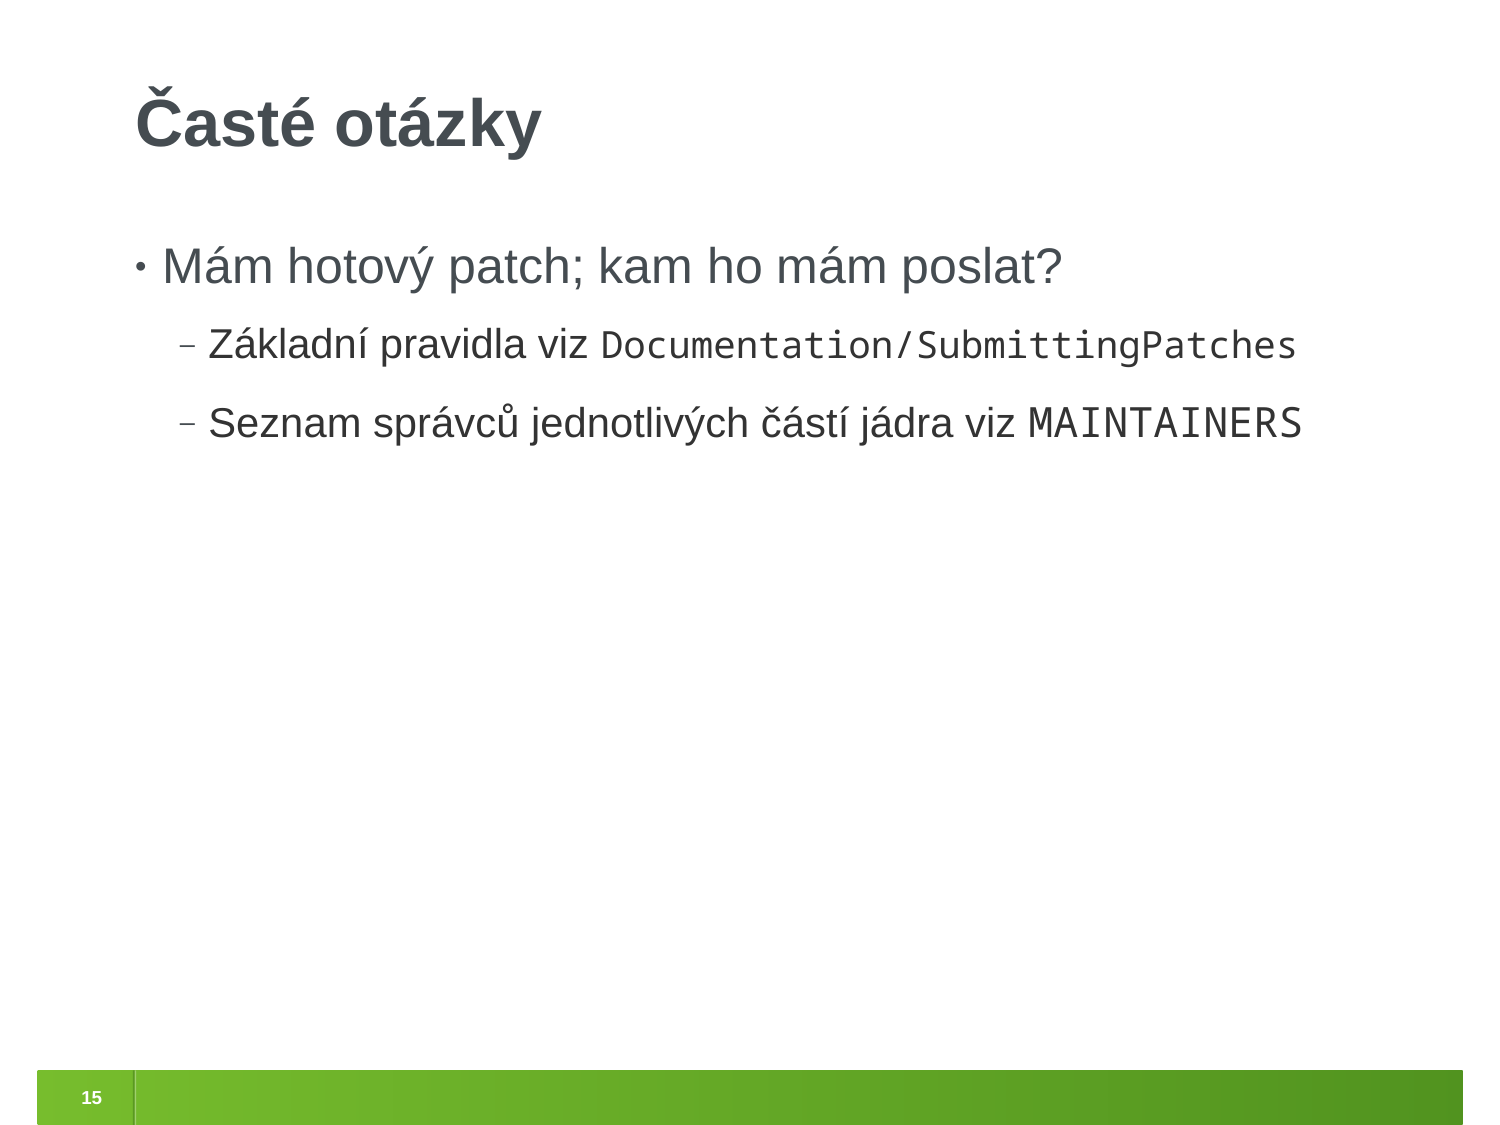

# Časté otázky
Mám hotový patch; kam ho mám poslat?
Základní pravidla viz Documentation/SubmittingPatches
Seznam správců jednotlivých částí jádra viz MAINTAINERS